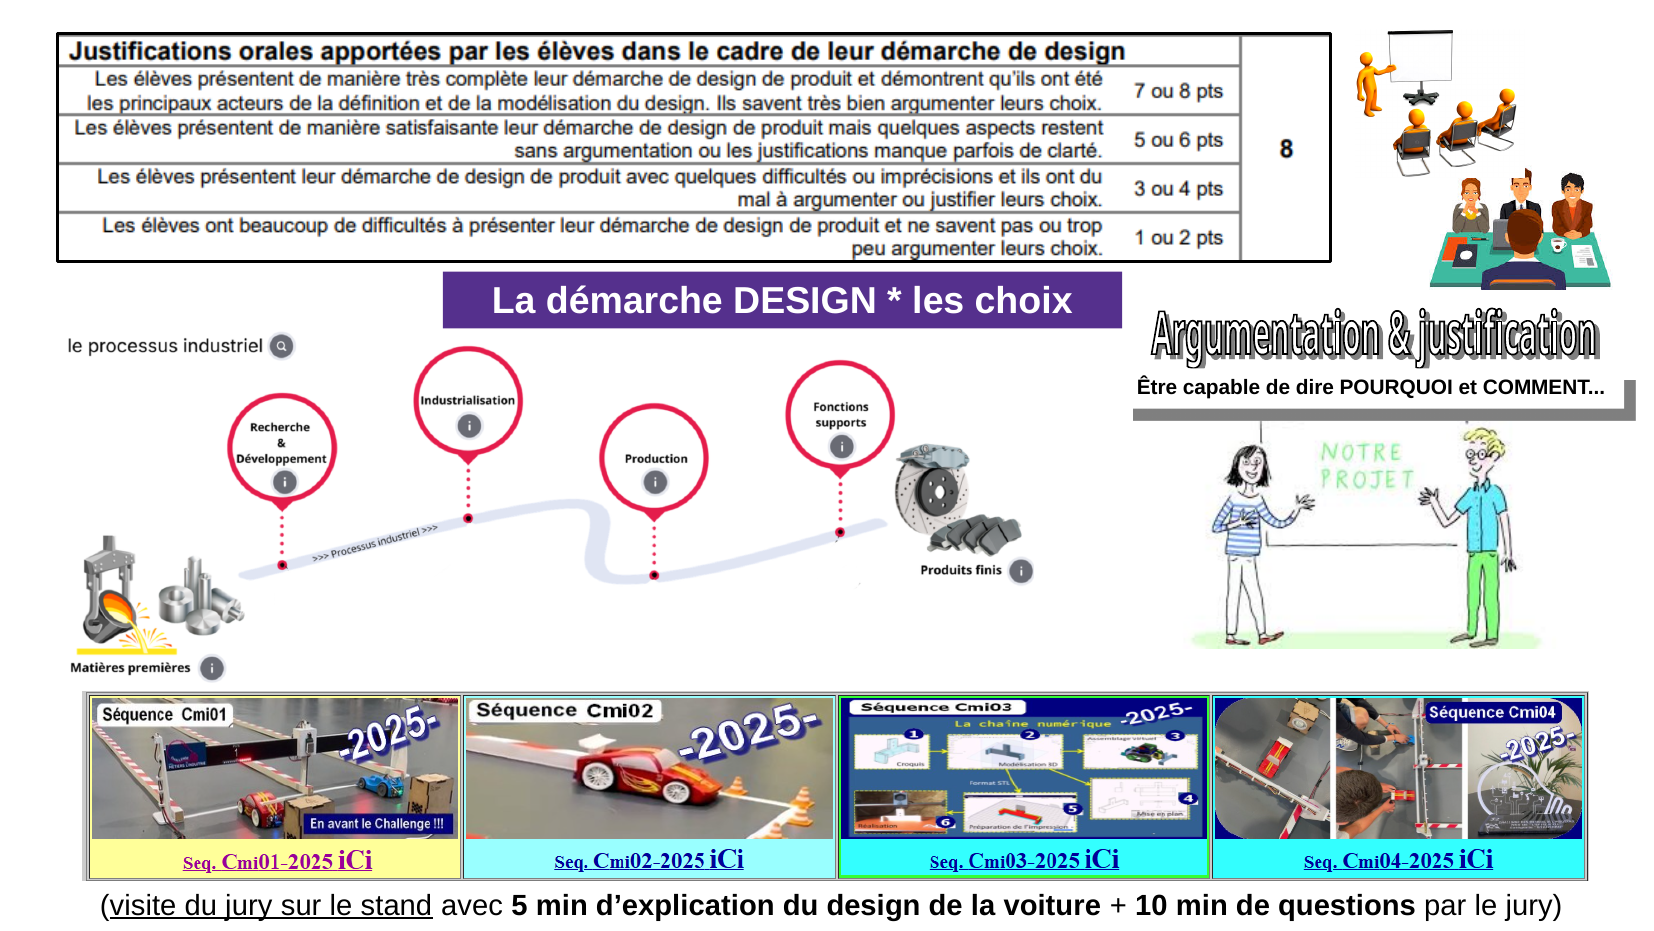

La démarche DESIGN * les choix
Argumentation & justification
Être capable de dire POURQUOI et COMMENT...
 (visite du jury sur le stand avec 5 min d’explication du design de la voiture + 10 min de questions par le jury)